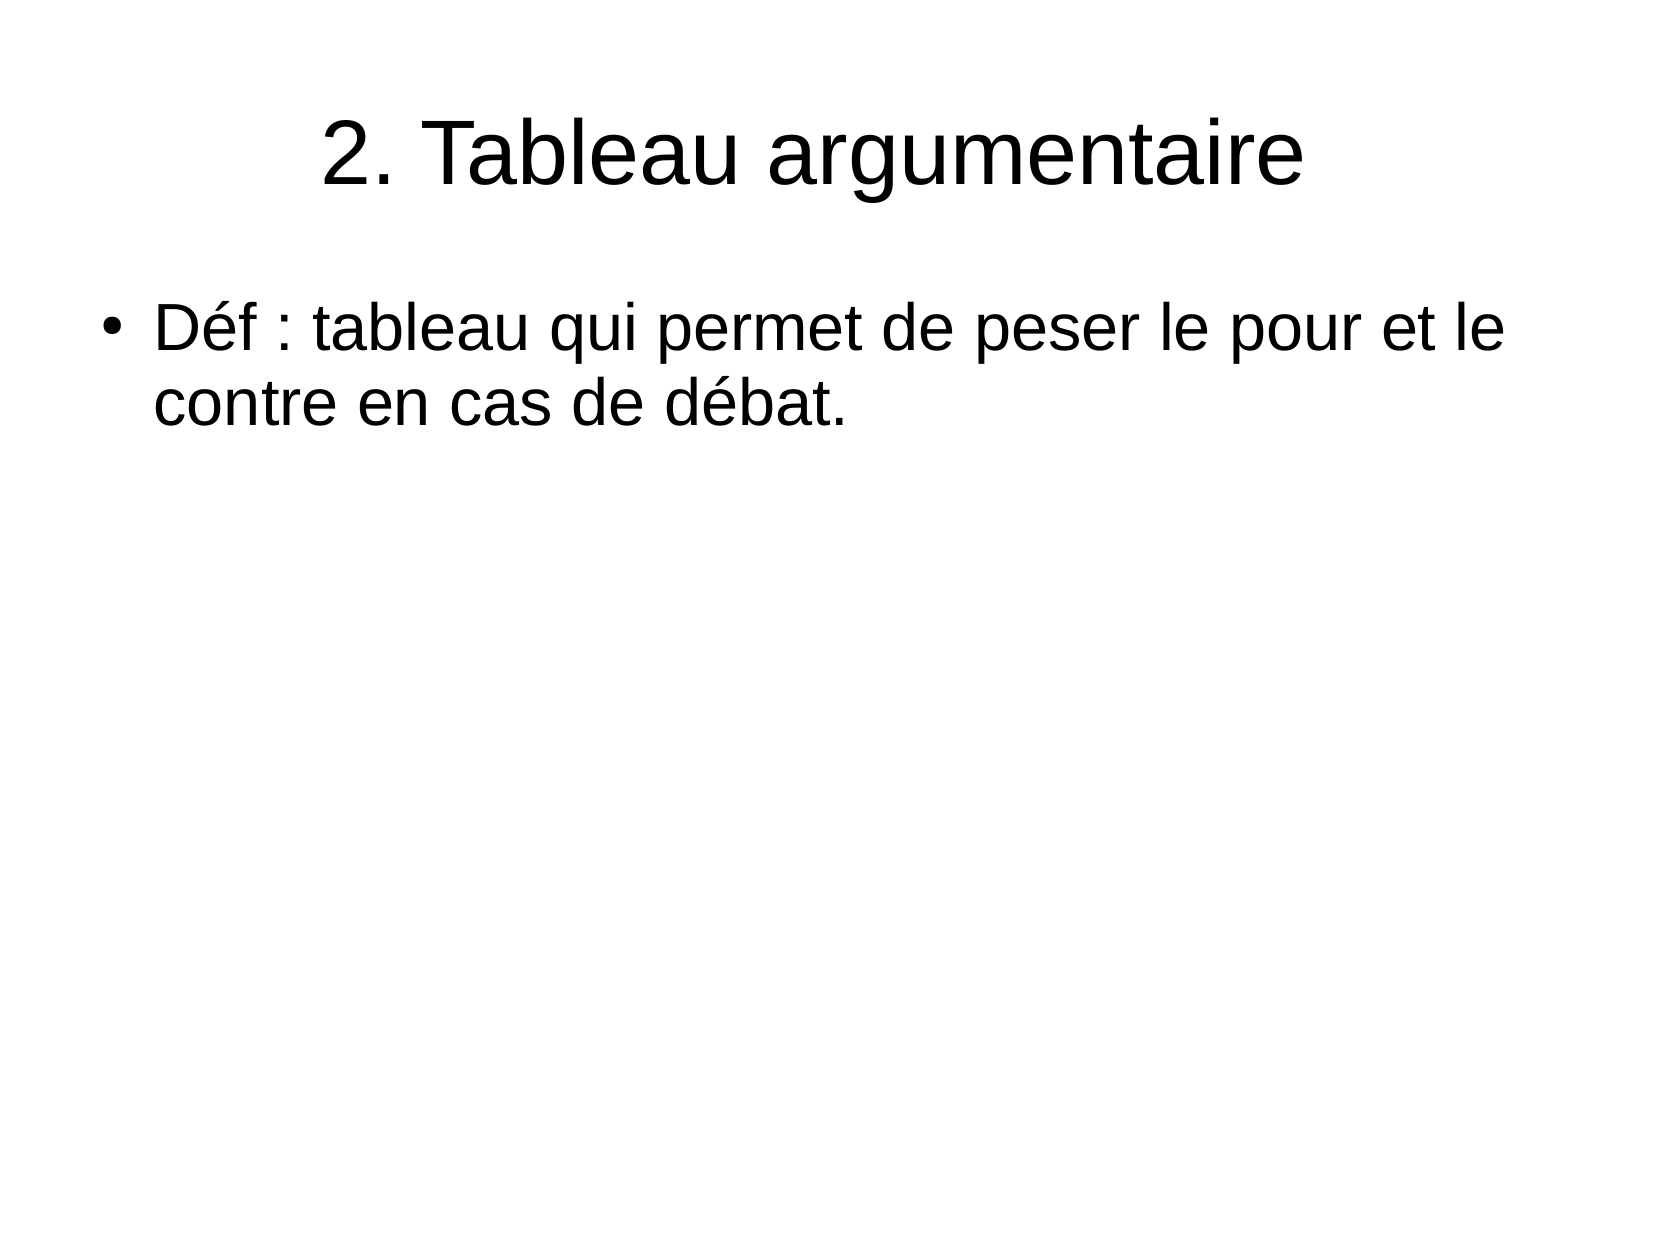

# 2. Tableau argumentaire
Déf : tableau qui permet de peser le pour et le contre en cas de débat.